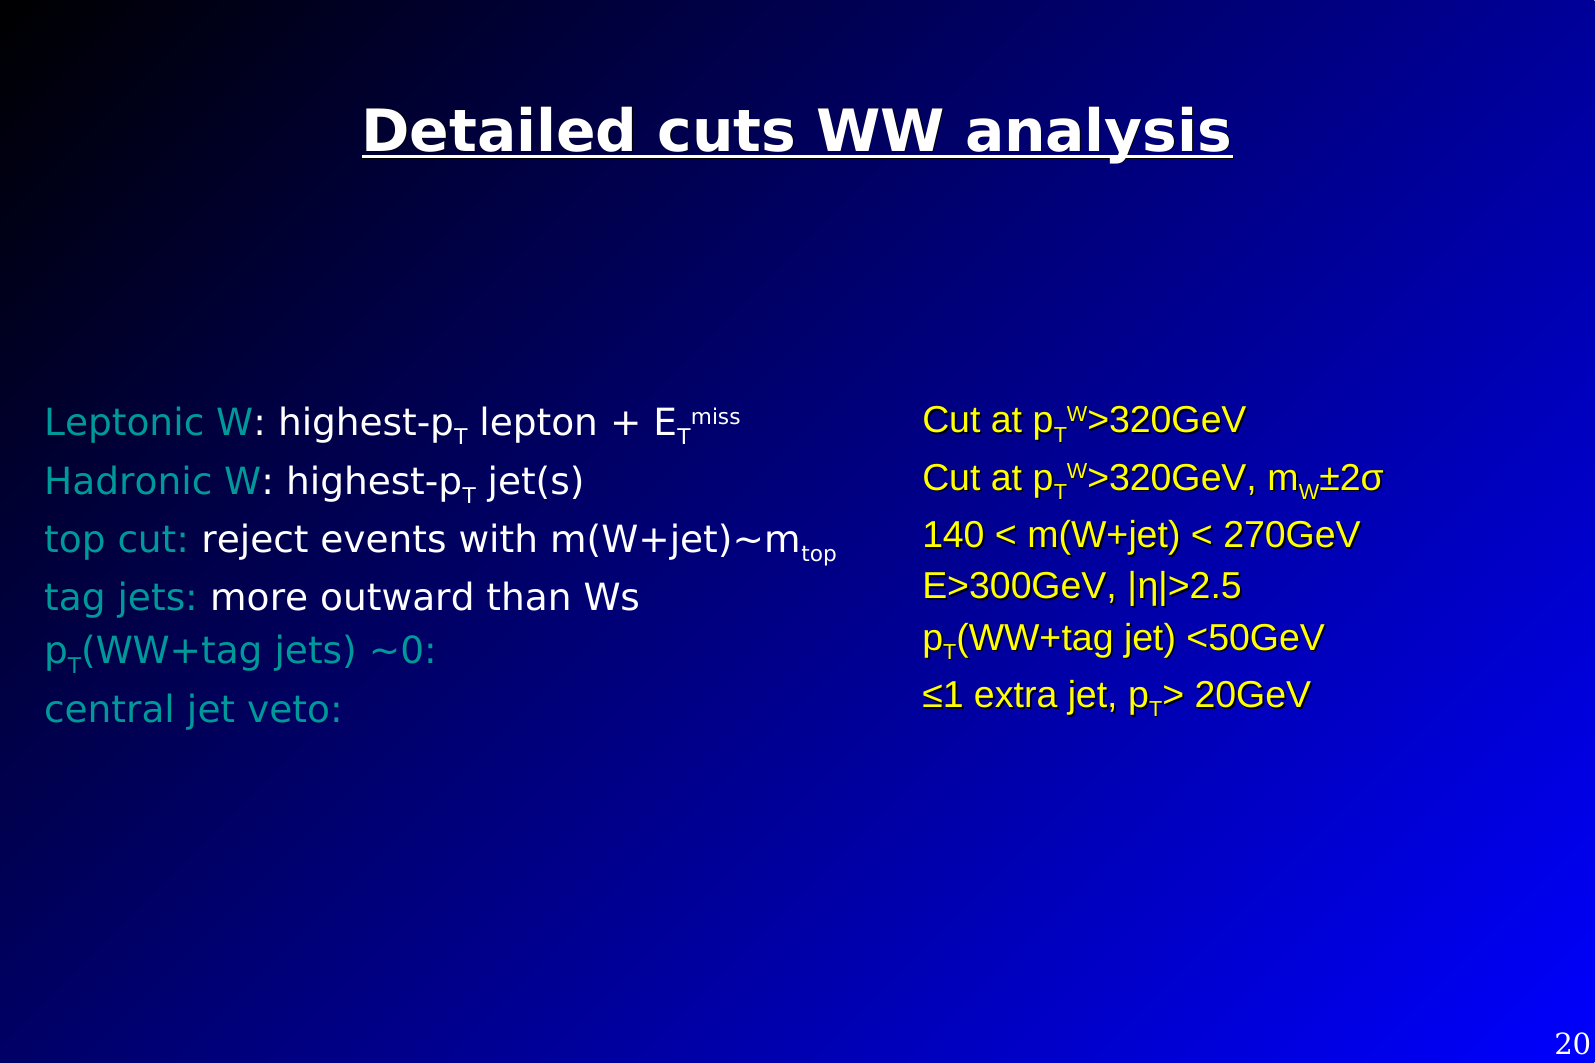

# Detailed cuts WW analysis
Cut at pTW>320GeV
Cut at pTW>320GeV, mW±2σ
140 < m(W+jet) < 270GeV
E>300GeV, |η|>2.5
pT(WW+tag jet) <50GeV
≤1 extra jet, pT> 20GeV
Leptonic W: highest-pT lepton + ETmiss
Hadronic W: highest-pT jet(s)
top cut: reject events with m(W+jet)~mtop
tag jets: more outward than Ws
pT(WW+tag jets) ~0:
central jet veto:
20